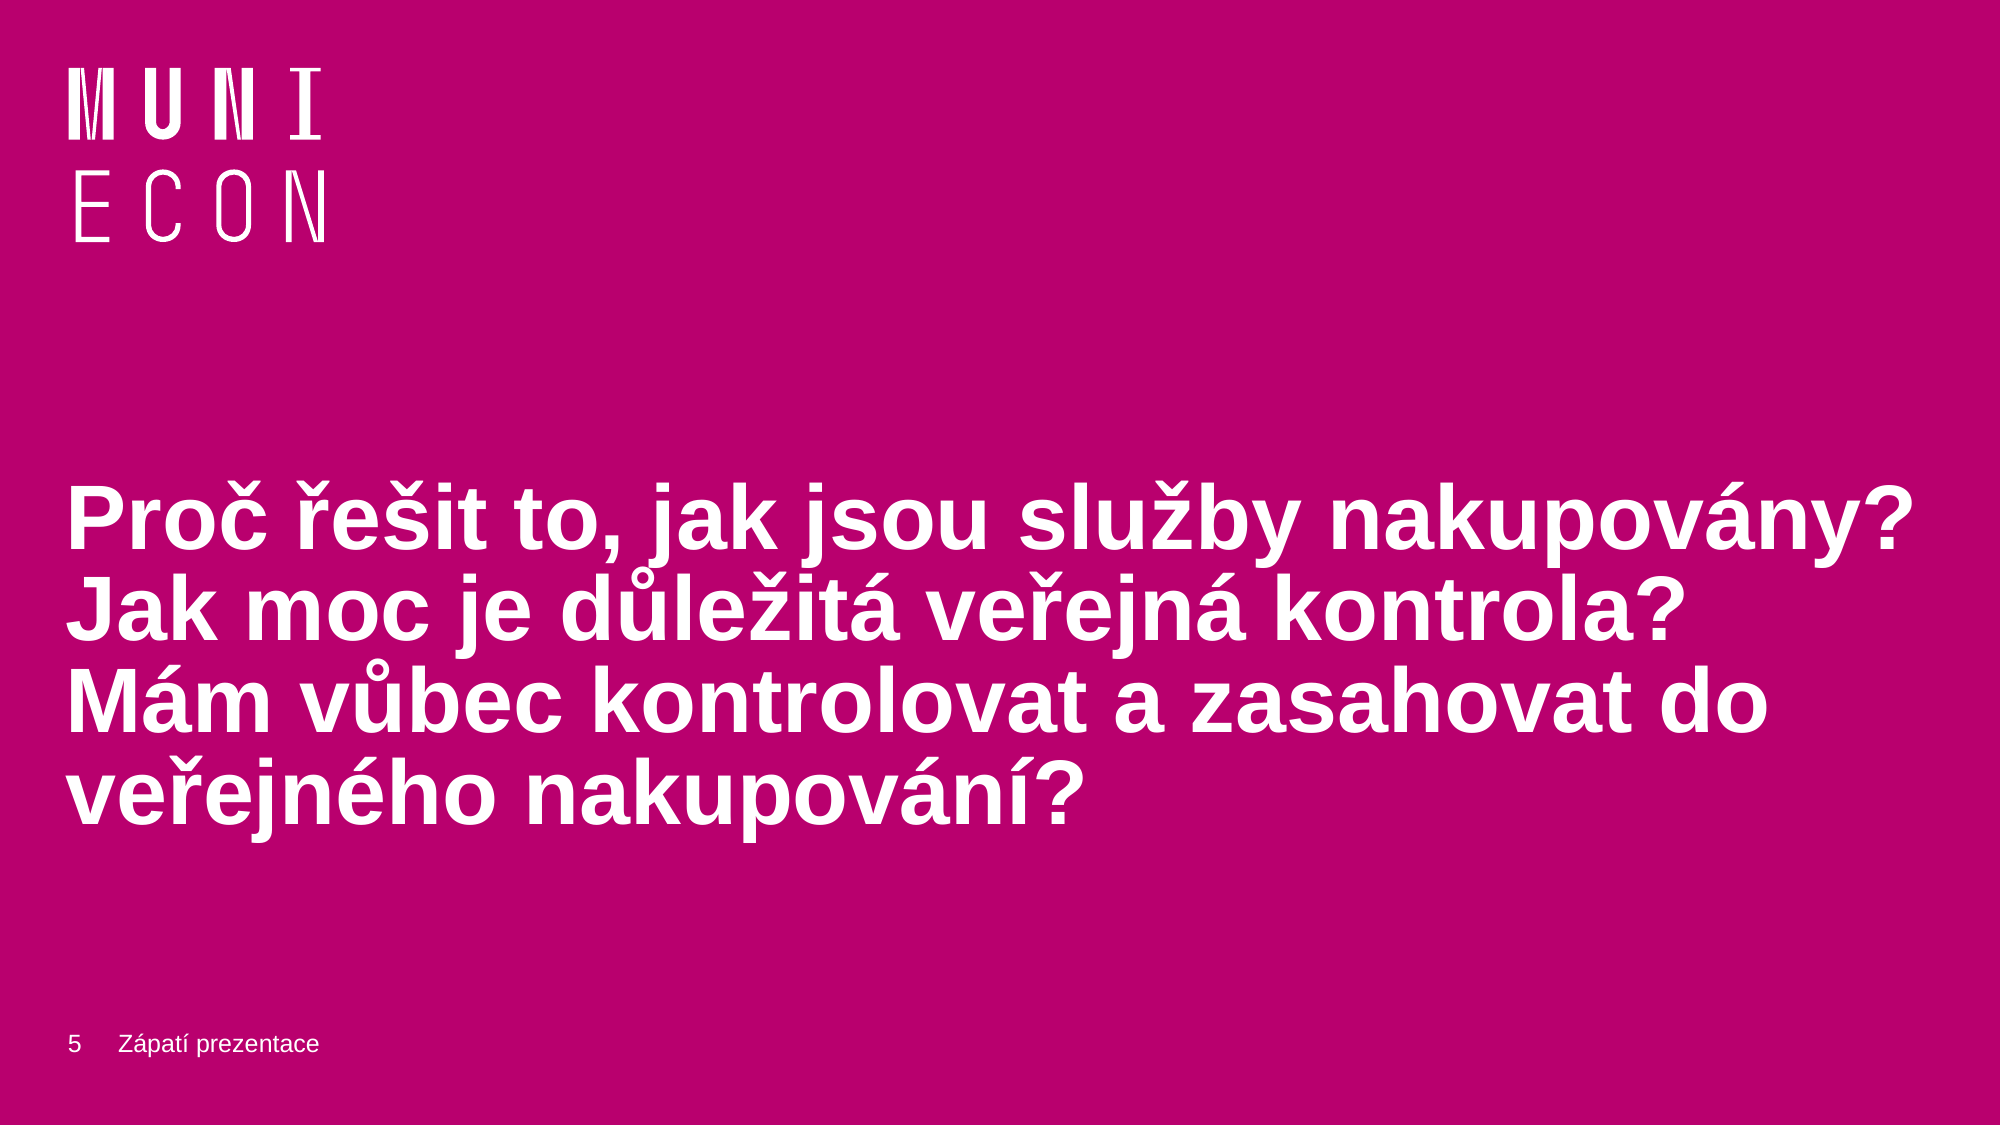

# Proč řešit to, jak jsou služby nakupovány? Jak moc je důležitá veřejná kontrola? Mám vůbec kontrolovat a zasahovat do veřejného nakupování?
Zápatí prezentace